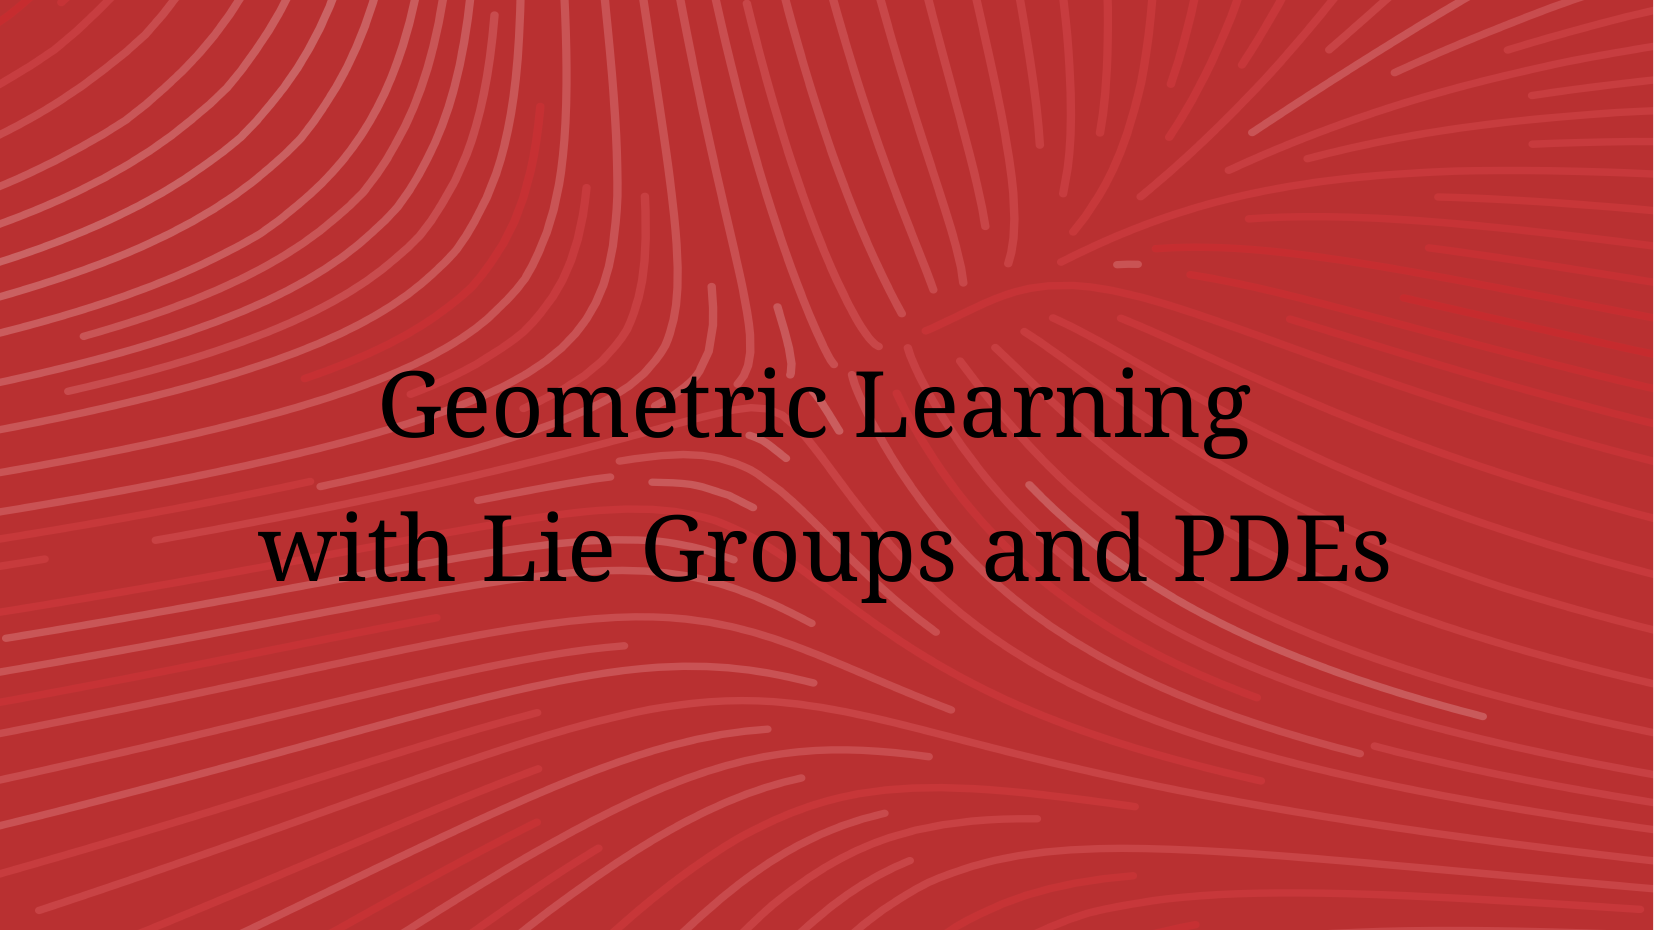

# Geometric Learning with Lie Groups and PDEs